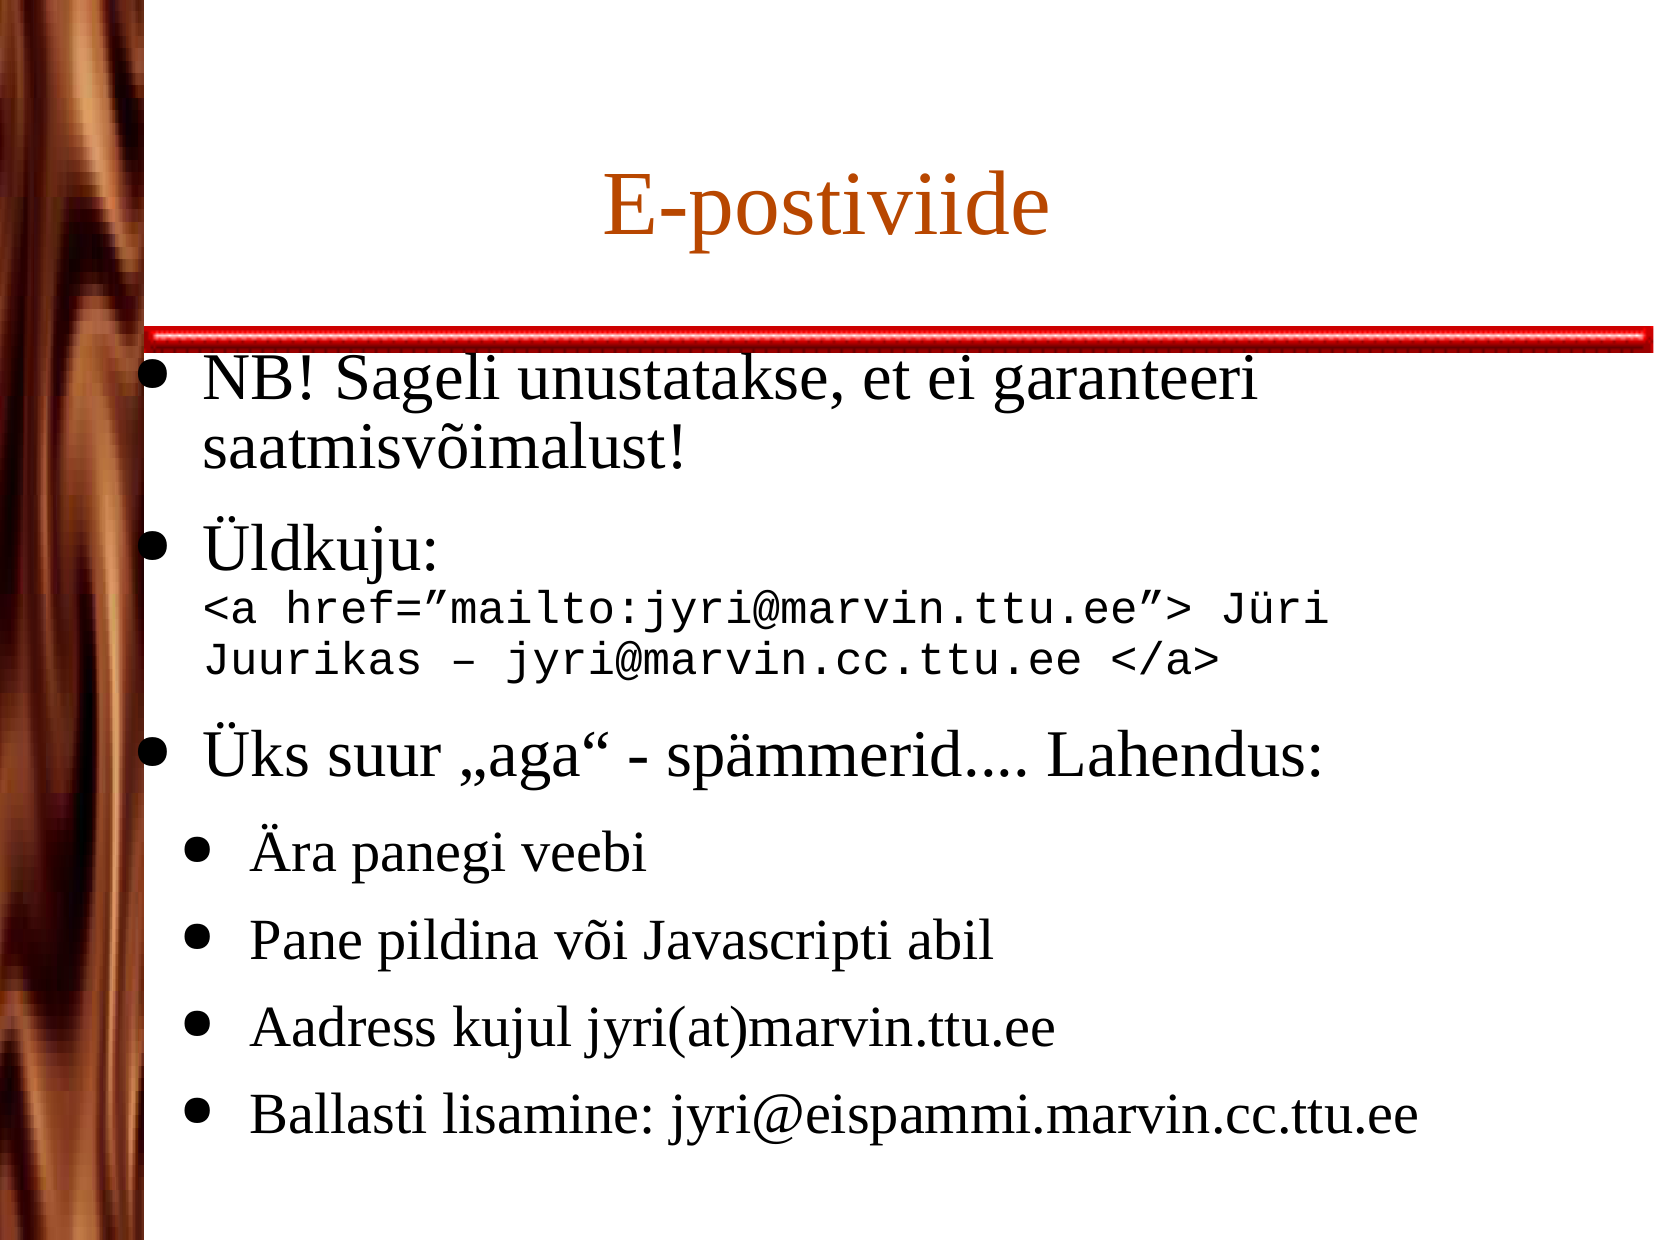

# E-postiviide
NB! Sageli unustatakse, et ei garanteeri saatmisvõimalust!
Üldkuju:
<a href=”mailto:jyri@marvin.ttu.ee”> Jüri Juurikas – jyri@marvin.cc.ttu.ee </a>
Üks suur „aga“ - spämmerid.... Lahendus:
Ära panegi veebi
Pane pildina või Javascripti abil
Aadress kujul jyri(at)marvin.ttu.ee
Ballasti lisamine: jyri@eispammi.marvin.cc.ttu.ee